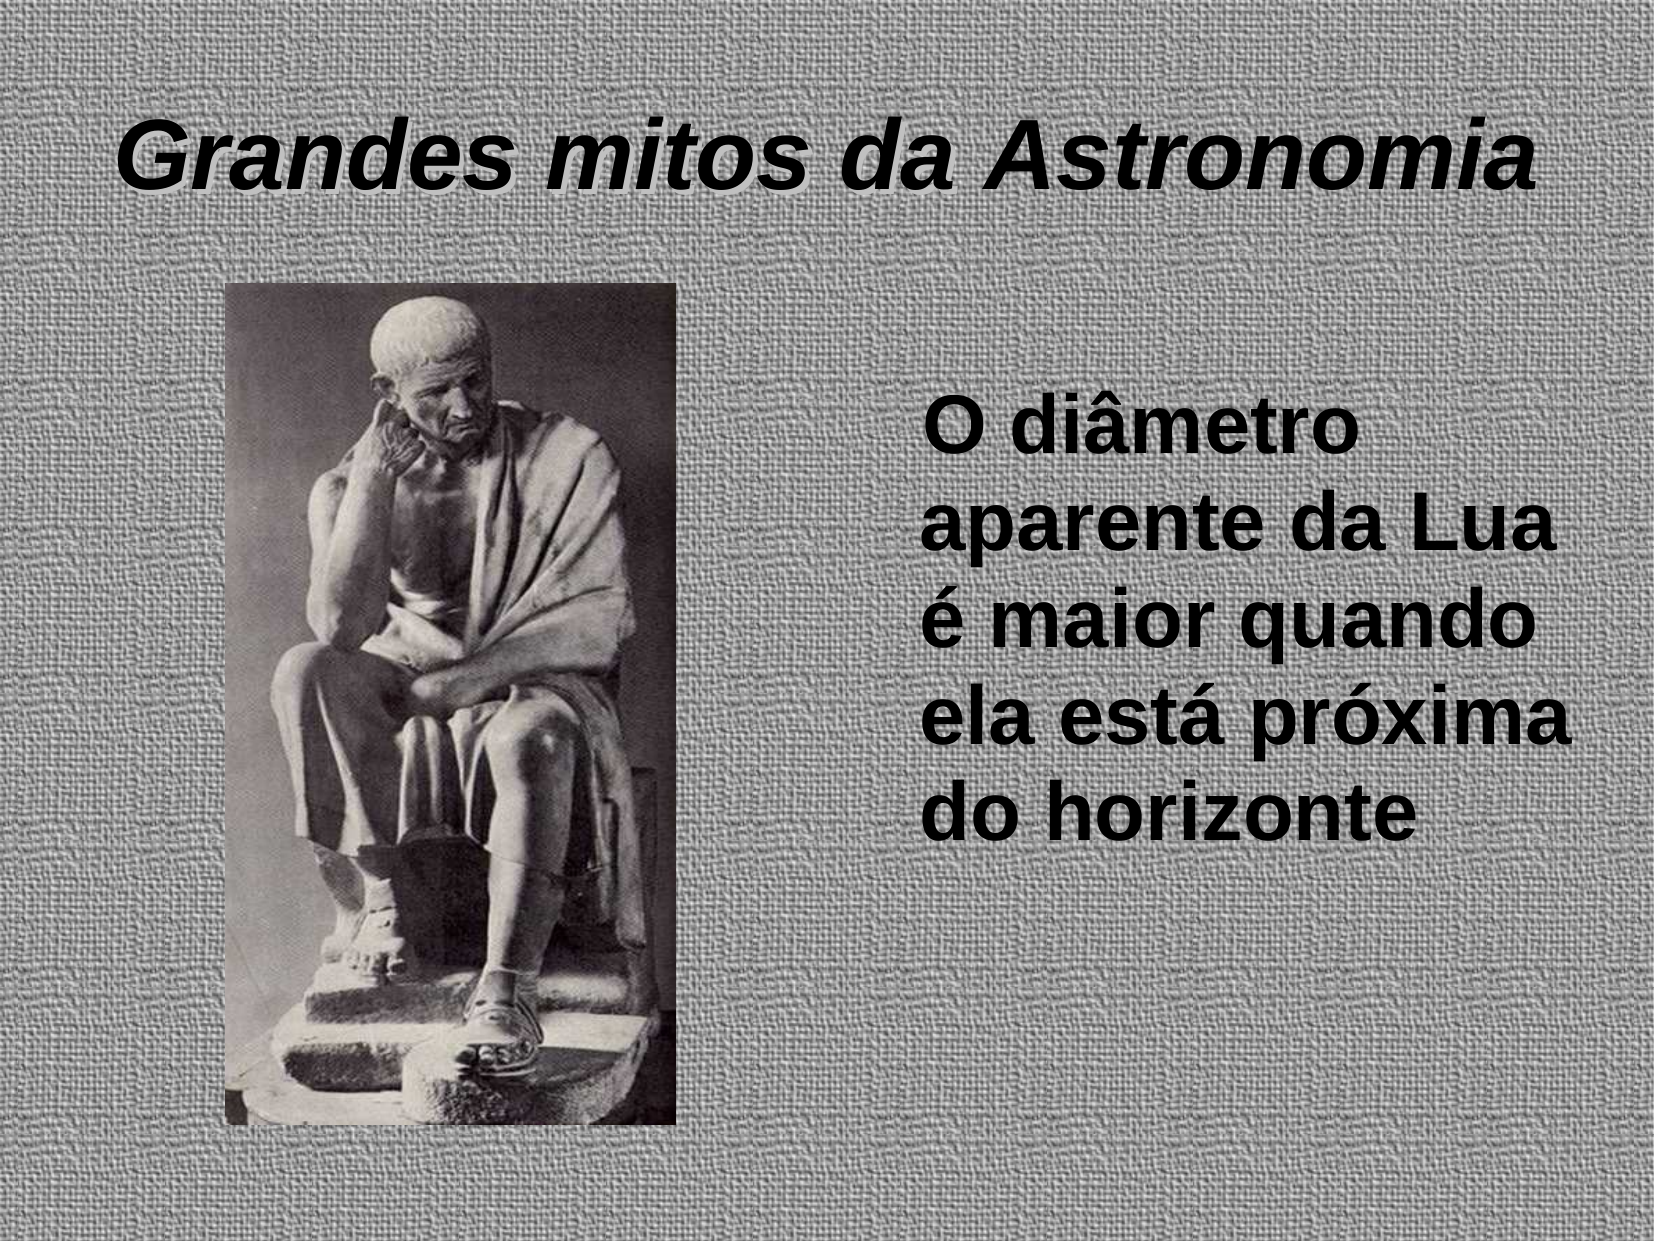

# Grandes mitos da Astronomia
 O diâmetro aparente da Lua é maior quando ela está próxima do horizonte